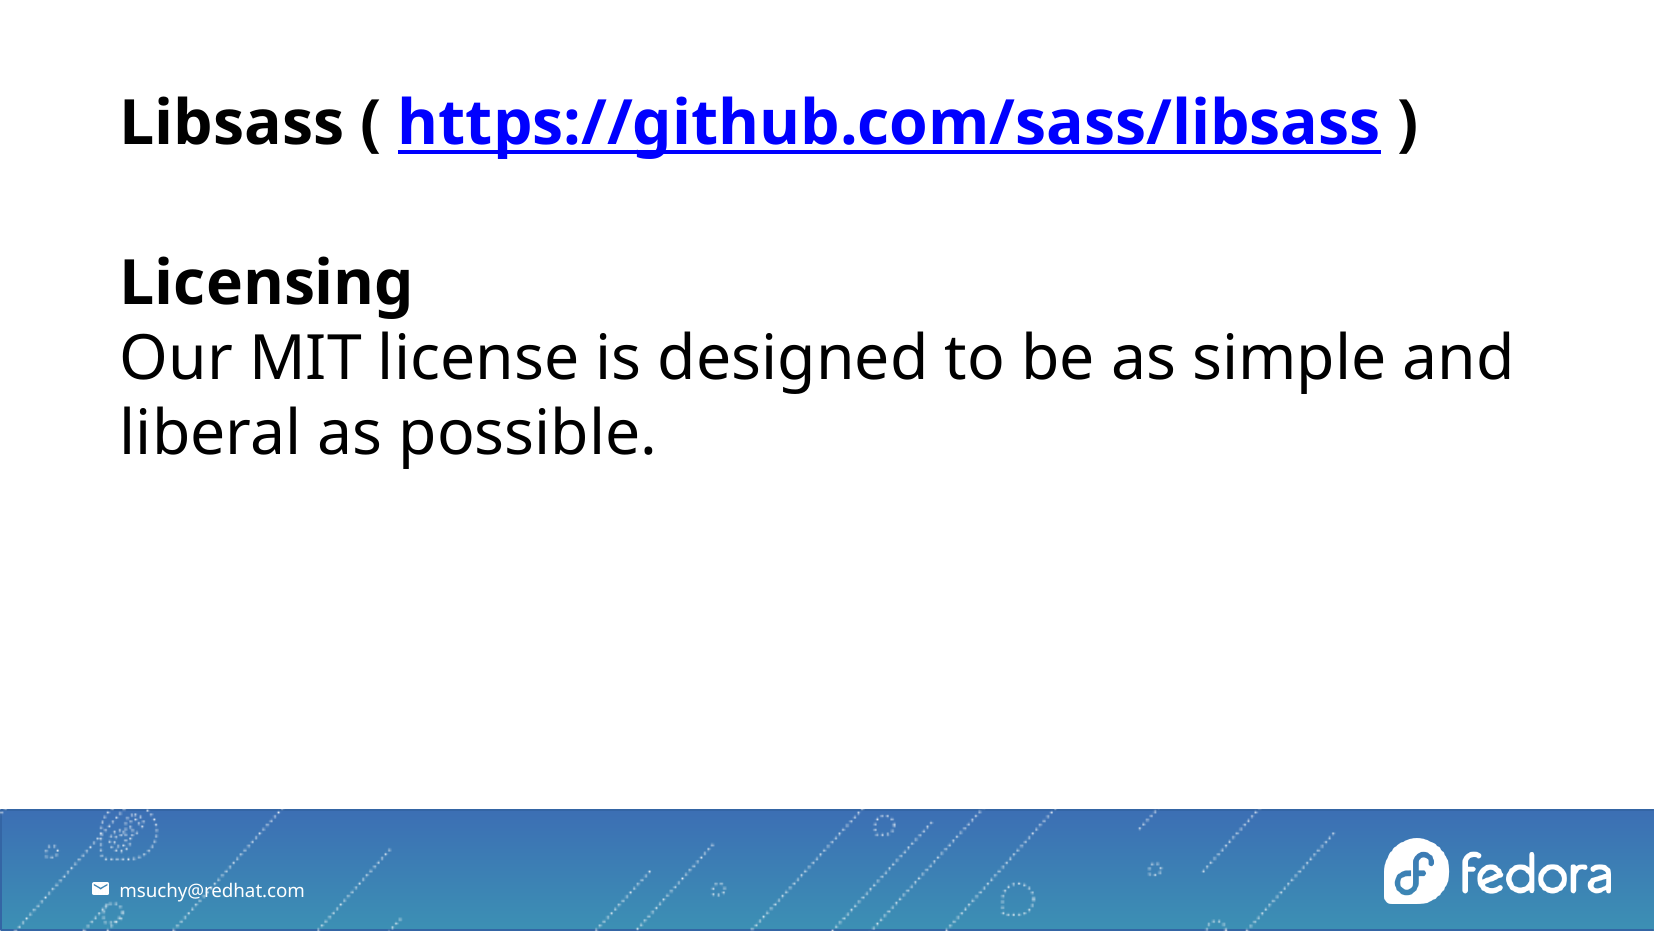

Libsass ( https://github.com/sass/libsass )
Licensing
Our MIT license is designed to be as simple and liberal as possible.